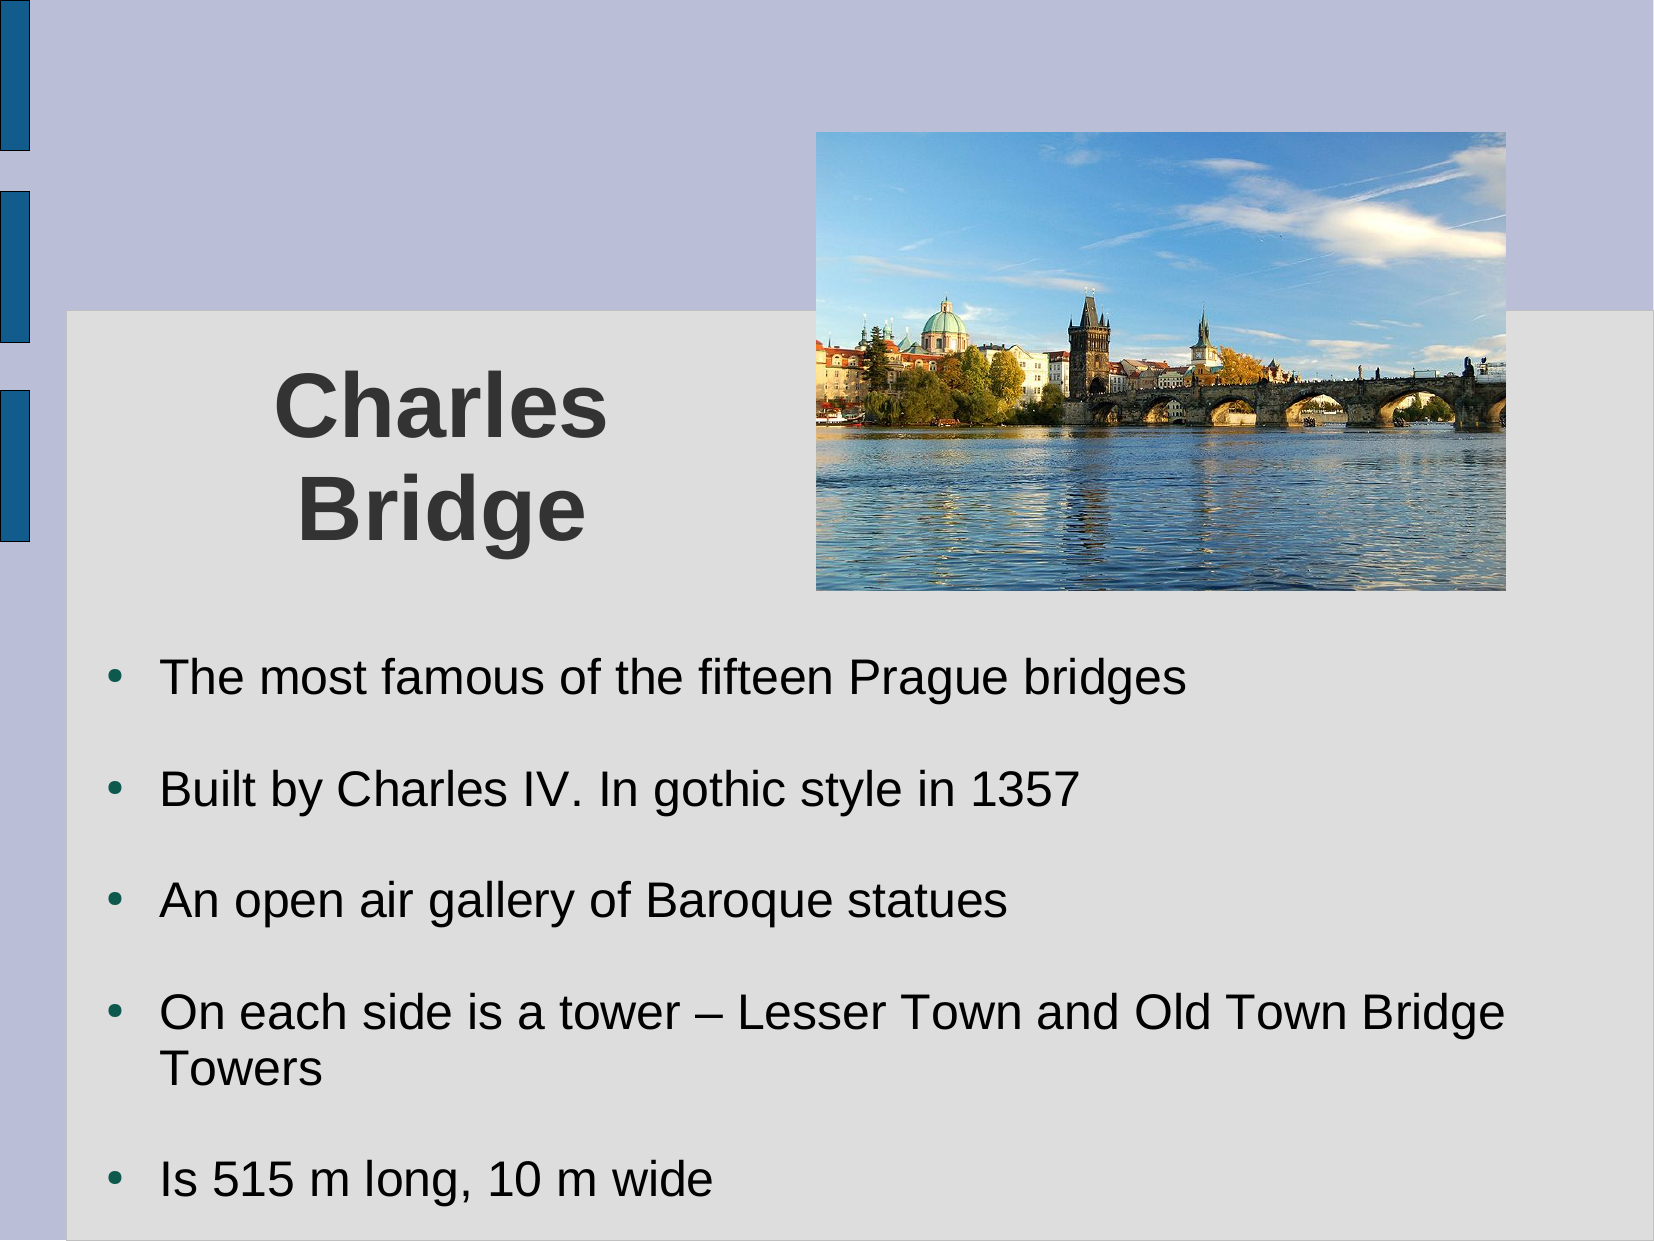

Charles Bridge
# The most famous of the fifteen Prague bridges
Built by Charles IV. In gothic style in 1357
An open air gallery of Baroque statues
On each side is a tower – Lesser Town and Old Town Bridge Towers
Is 515 m long, 10 m wide